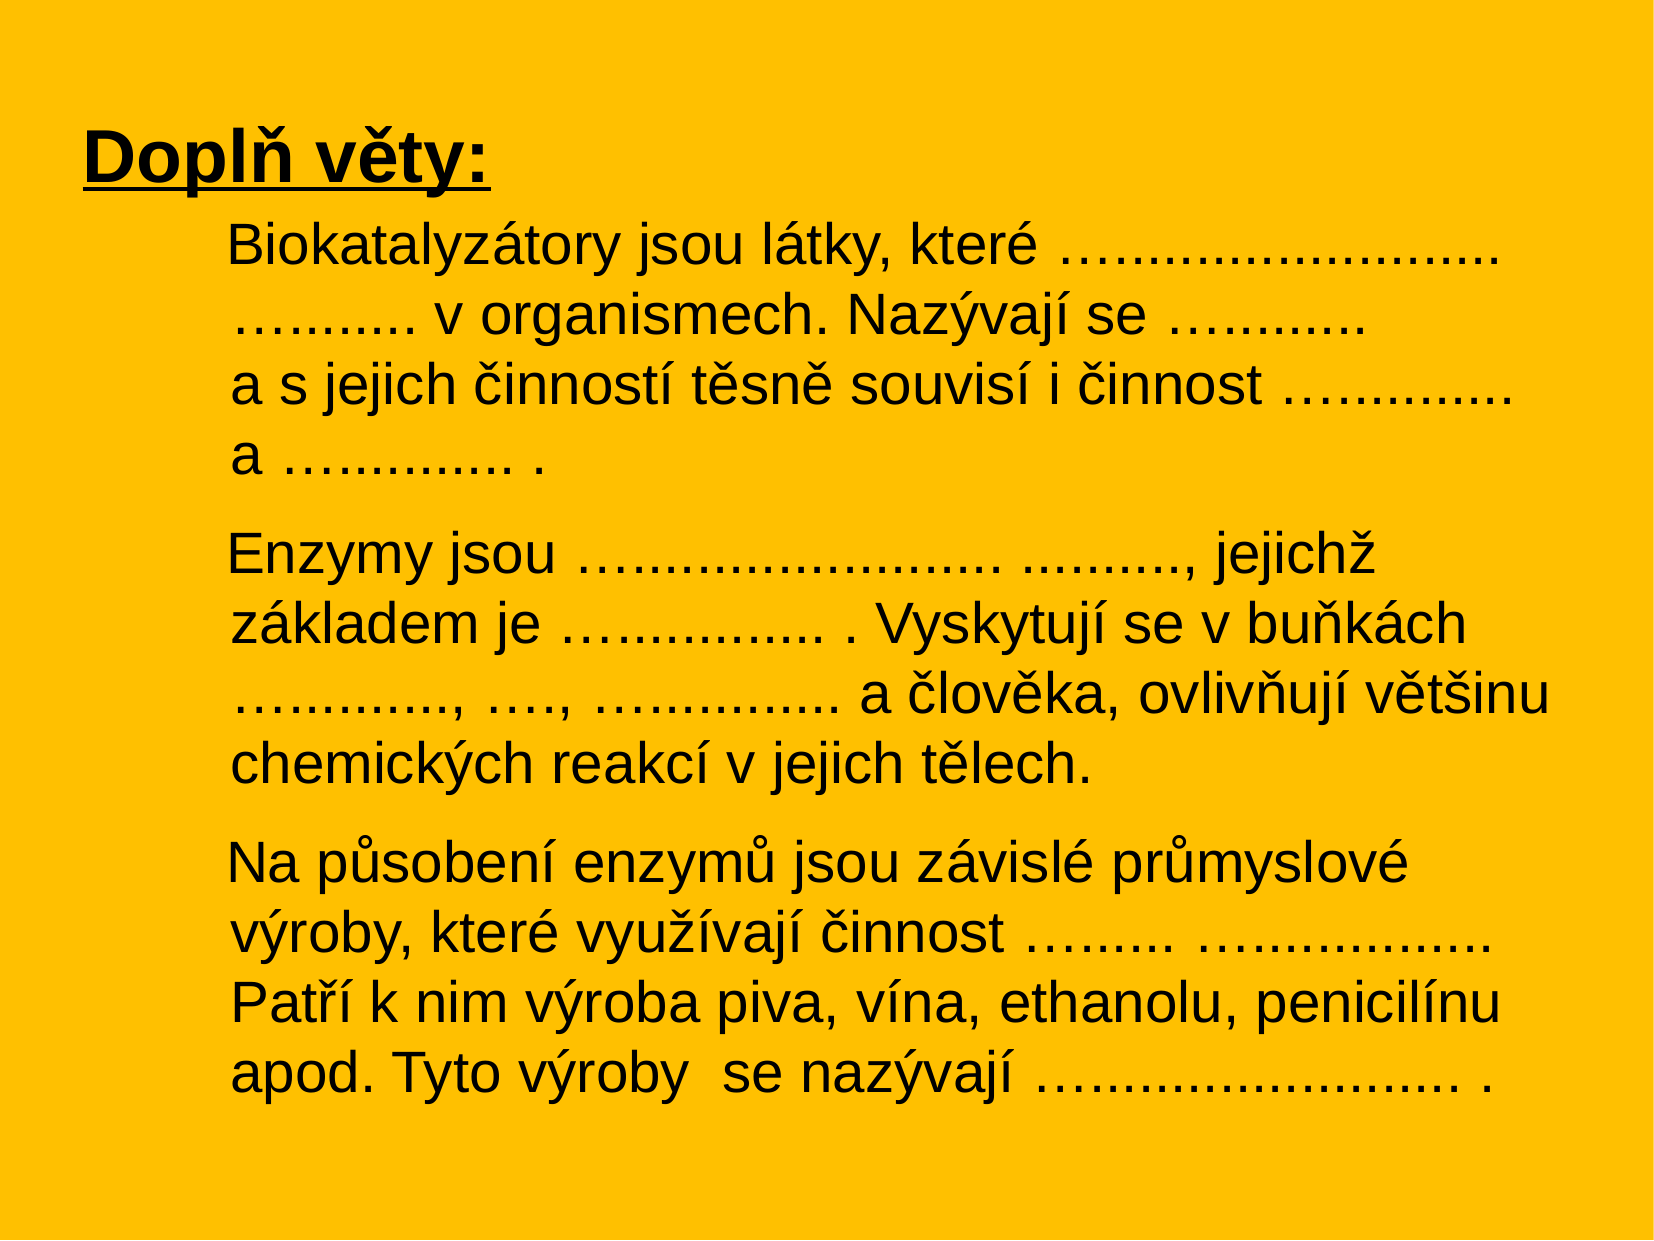

# Doplň věty:
 Biokatalyzátory jsou látky, které …........................ …........ v organismech. Nazývají se …......... a s jejich činností těsně souvisí i činnost …........... a …........... .
 Enzymy jsou …....................... .........., jejichž základem je …............. . Vyskytují se v buňkách ….........., …., …............ a člověka, ovlivňují většinu chemických reakcí v jejich tělech.
 Na působení enzymů jsou závislé průmyslové výroby, které využívají činnost …...... …............... Patří k nim výroba piva, vína, ethanolu, penicilínu apod. Tyto výroby se nazývají …....................... .